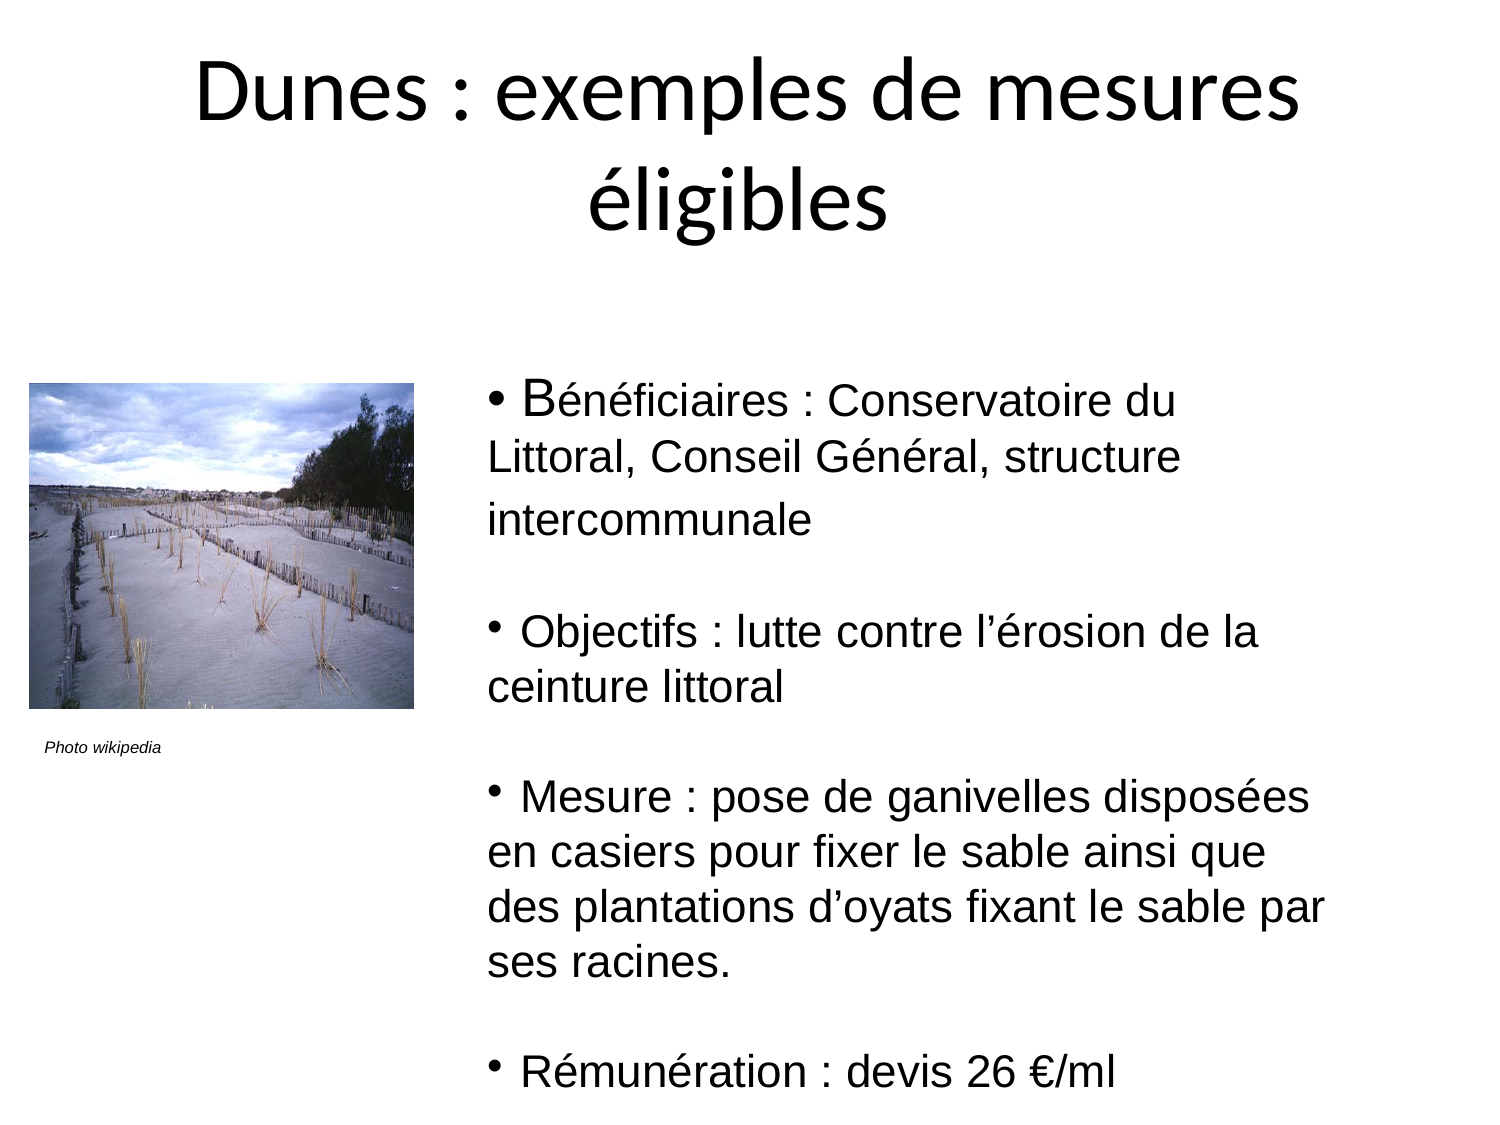

# Dunes : exemples de mesures éligibles
• Bénéficiaires : Conservatoire du
Littoral, Conseil Général, structure intercommunale
 Objectifs : lutte contre l’érosion de la
ceinture littoral
 Mesure : pose de ganivelles disposées en casiers pour fixer le sable ainsi que des plantations d’oyats fixant le sable par ses racines.
 Rémunération : devis 26 €/ml
Photo wikipedia